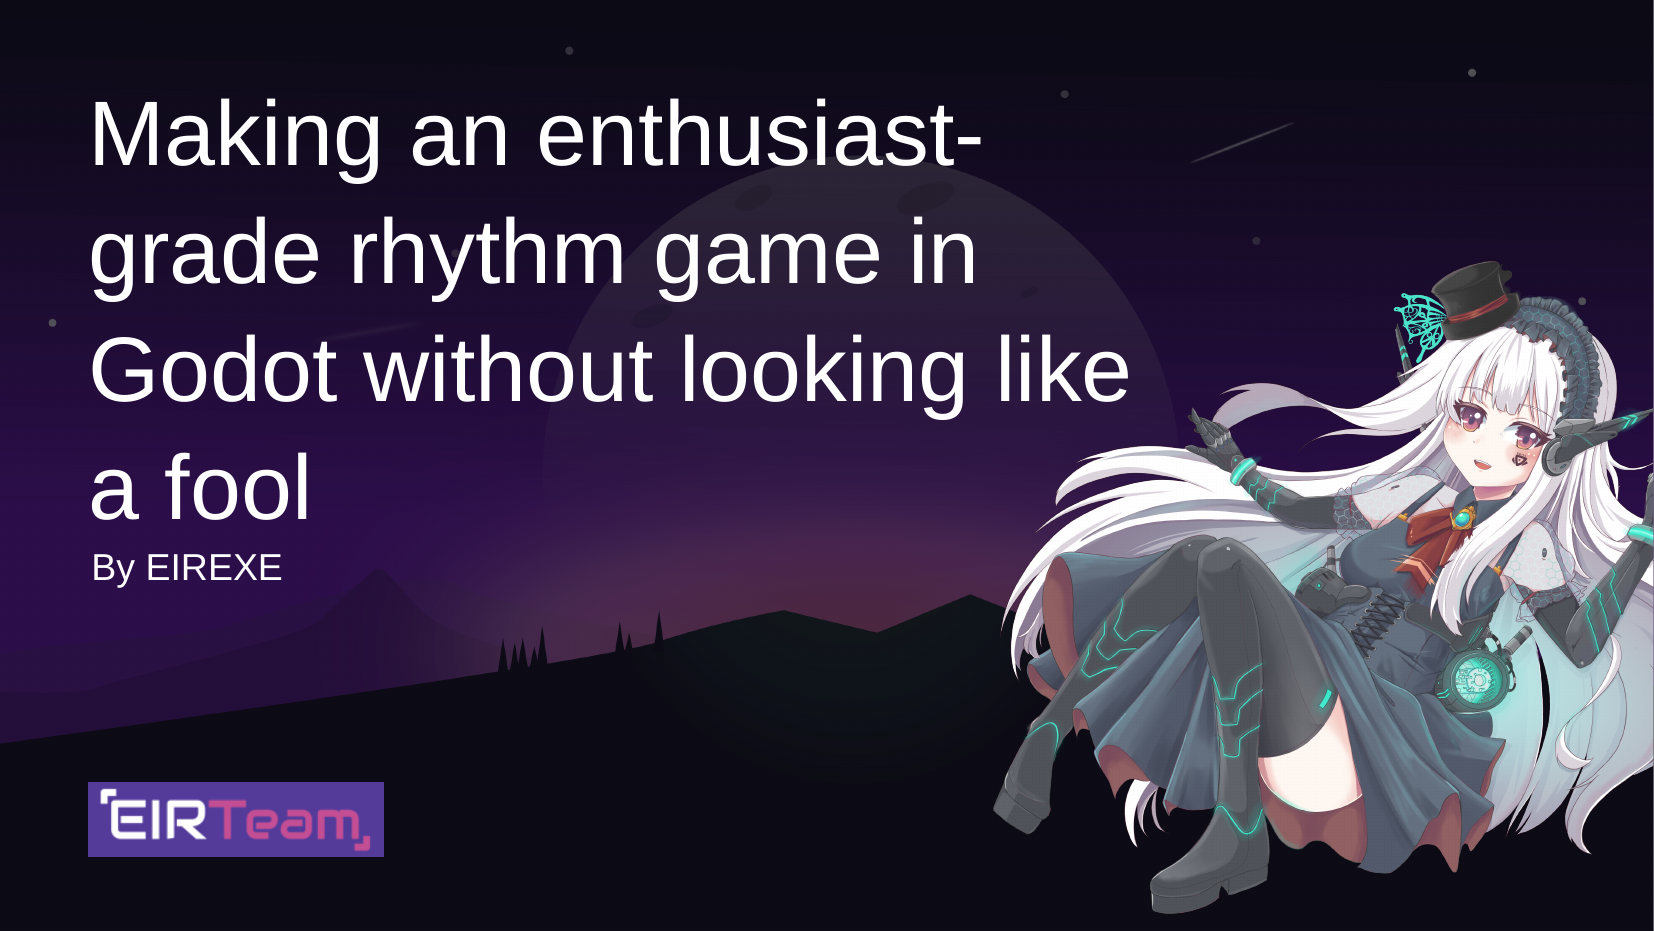

# Making an enthusiast-grade rhythm game in Godot without looking like a fool
By EIREXE